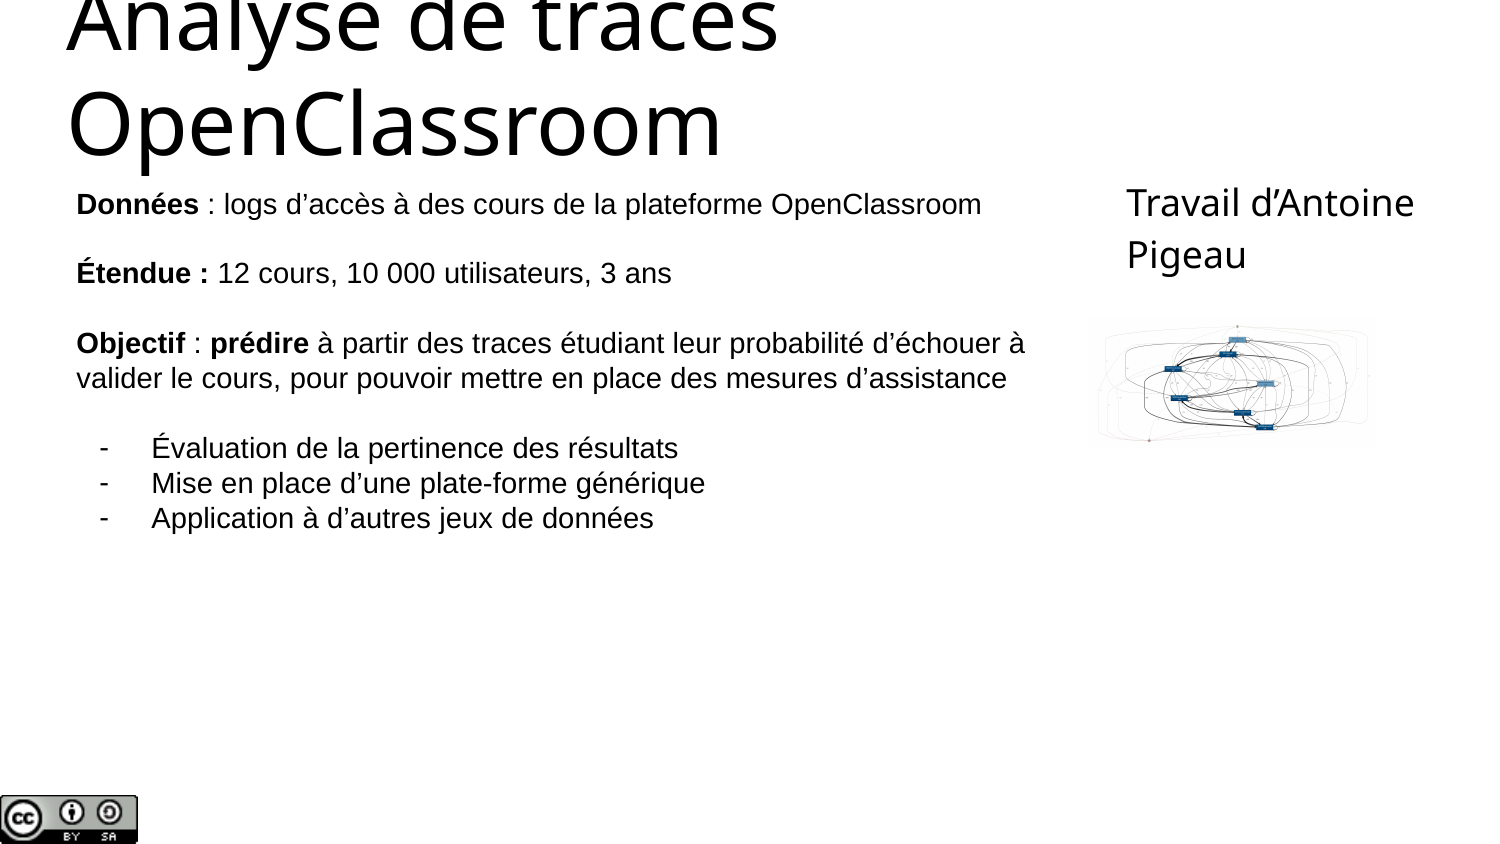

# Analyse de traces OpenClassroom
Travail d’Antoine Pigeau
Données : logs d’accès à des cours de la plateforme OpenClassroom
Étendue : 12 cours, 10 000 utilisateurs, 3 ans
Objectif : prédire à partir des traces étudiant leur probabilité d’échouer à valider le cours, pour pouvoir mettre en place des mesures d’assistance
Évaluation de la pertinence des résultats
Mise en place d’une plate-forme générique
Application à d’autres jeux de données